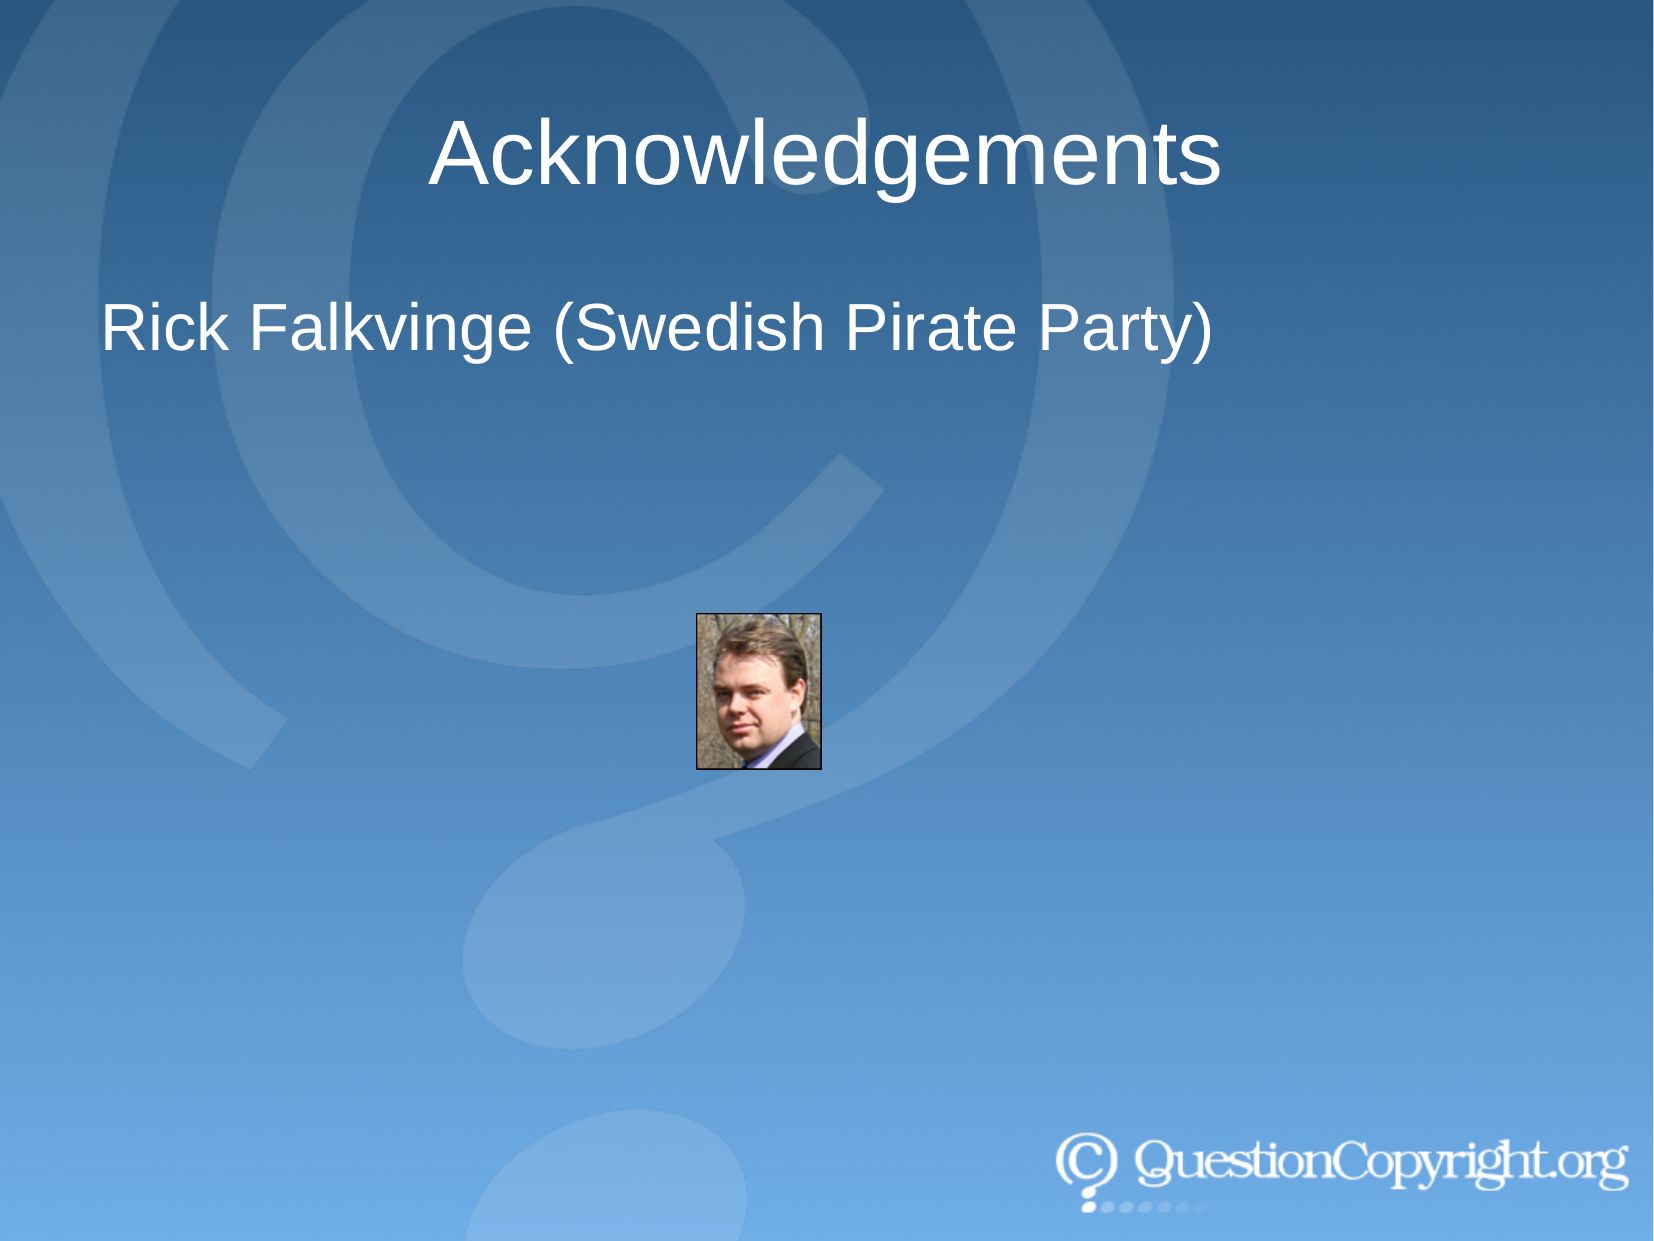

# Acknowledgements
Rick Falkvinge (Swedish Pirate Party)